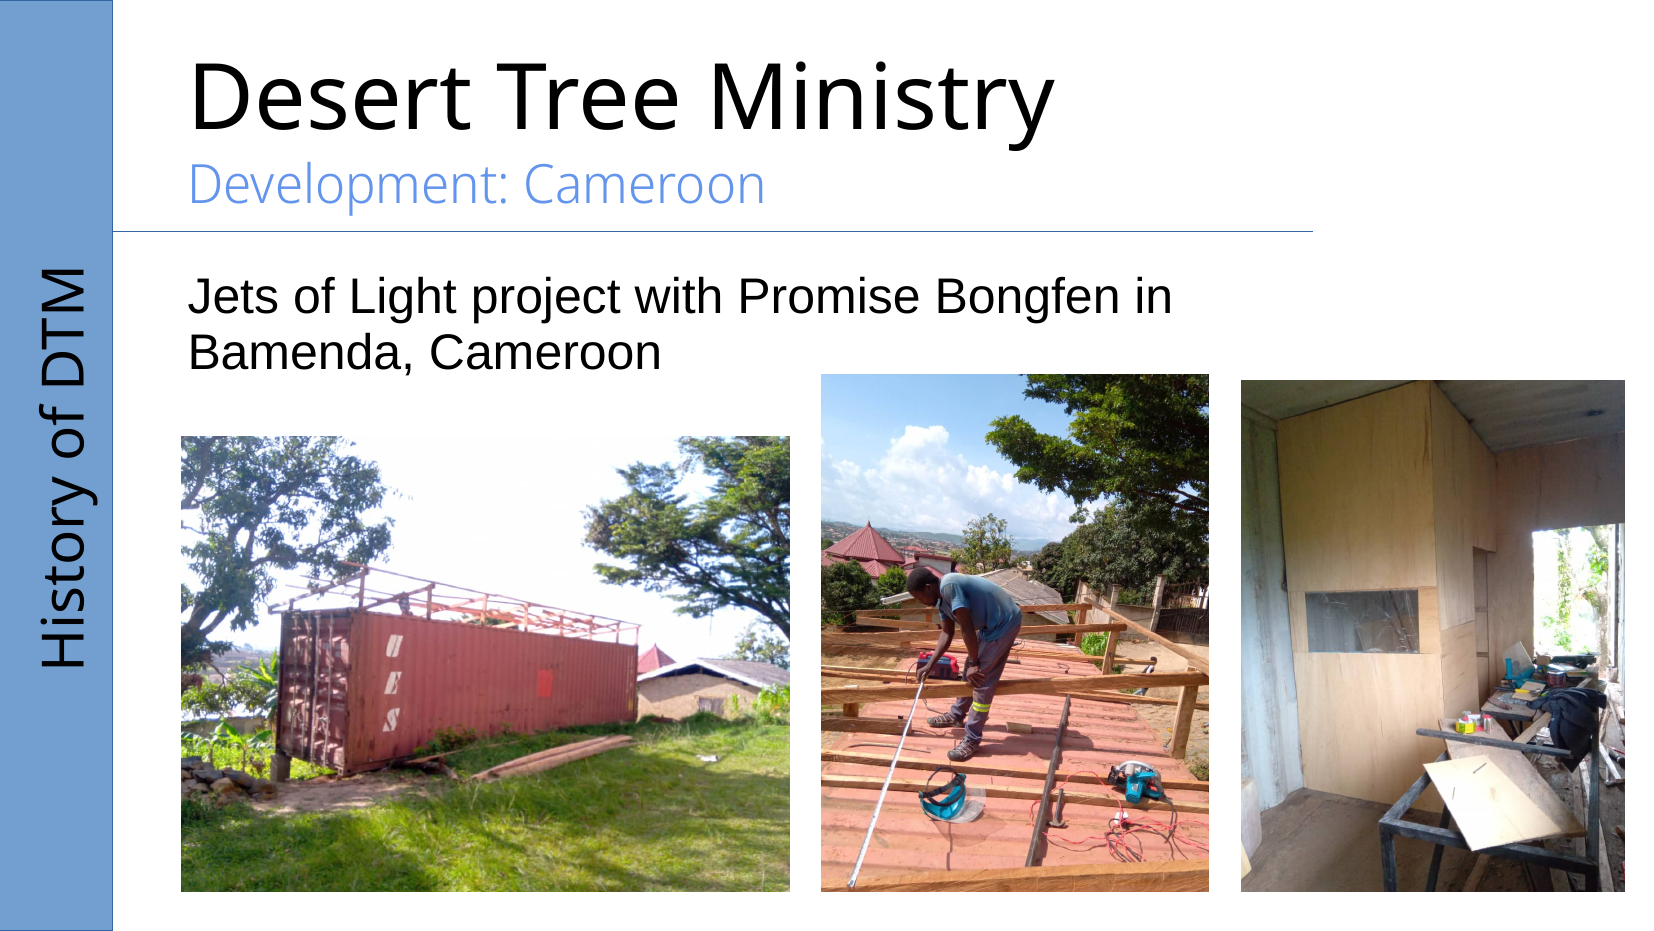

# Desert Tree Ministry
Development: Cameroon
Jets of Light project with Promise Bongfen in Bamenda, Cameroon
History of DTM